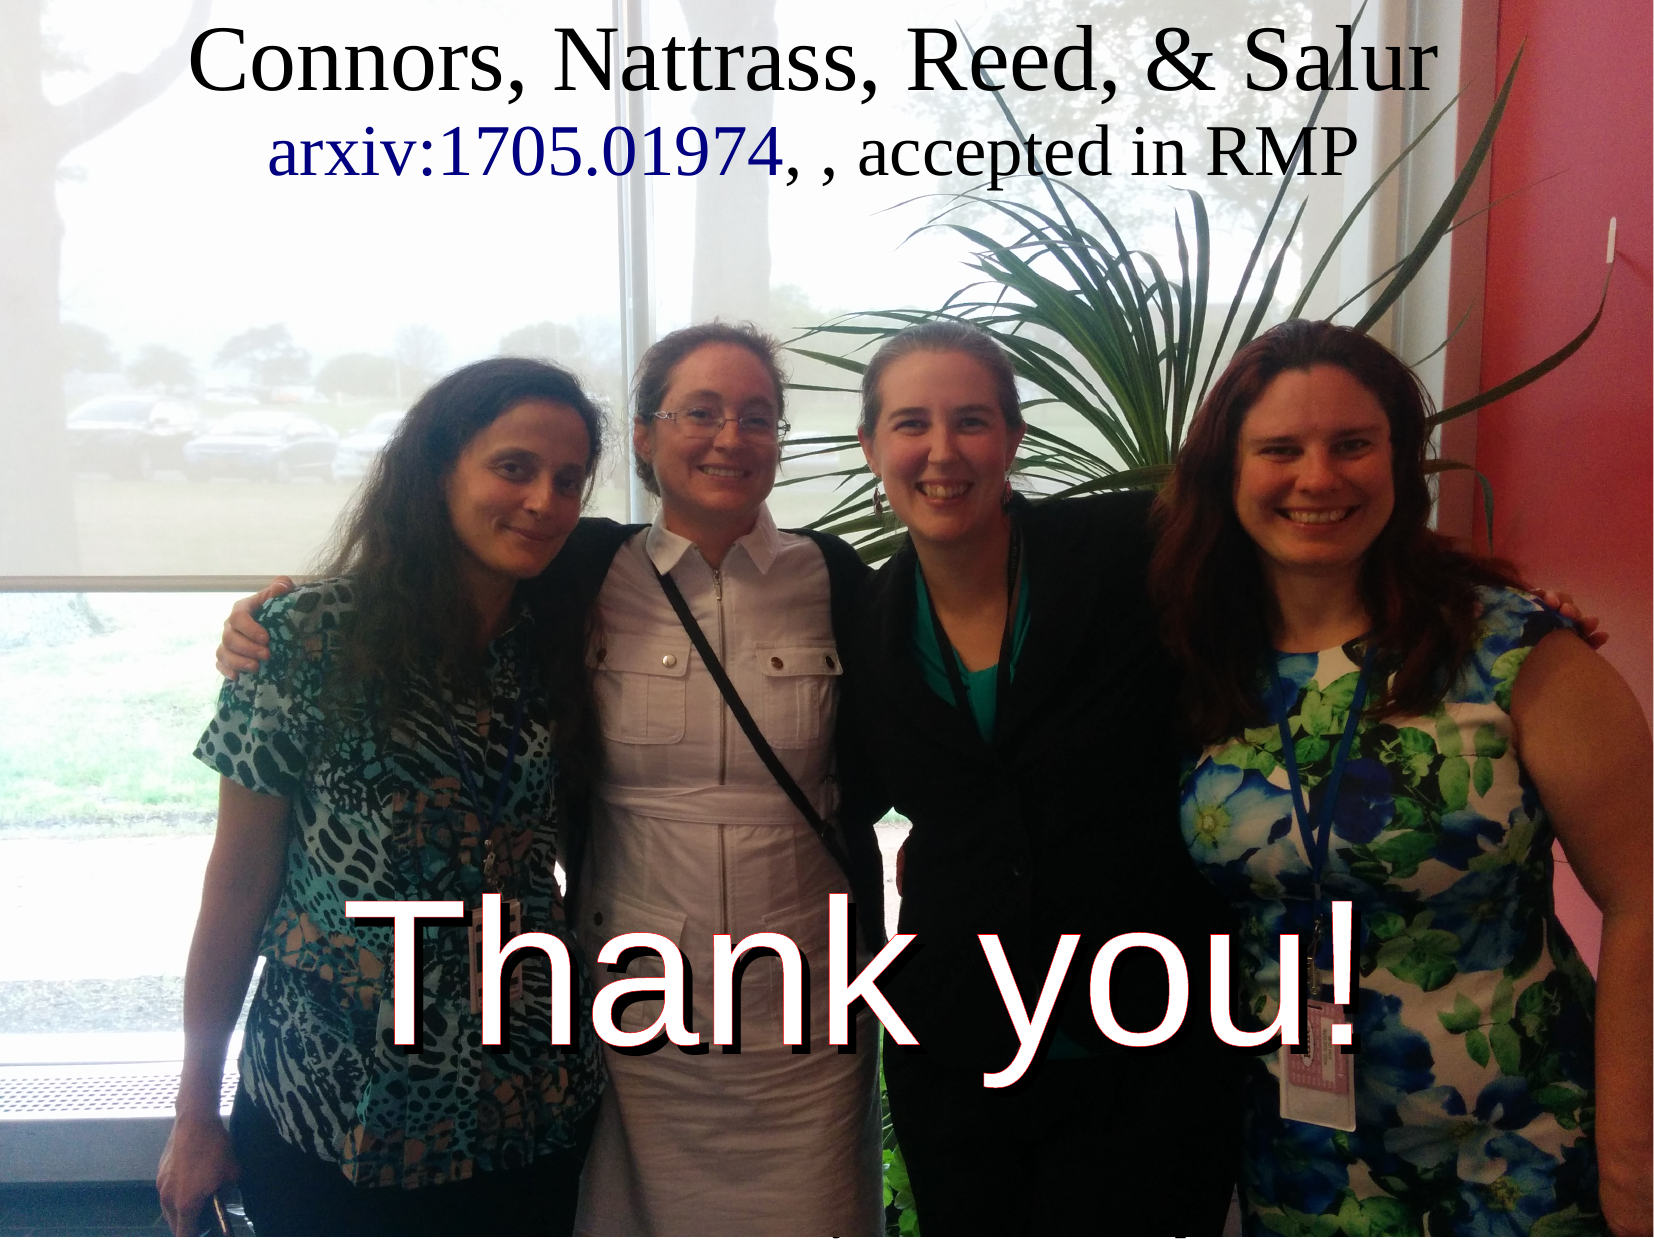

Connors, Nattrass, Reed, & Salur arxiv:1705.01974, , accepted in RMP
Thank you!